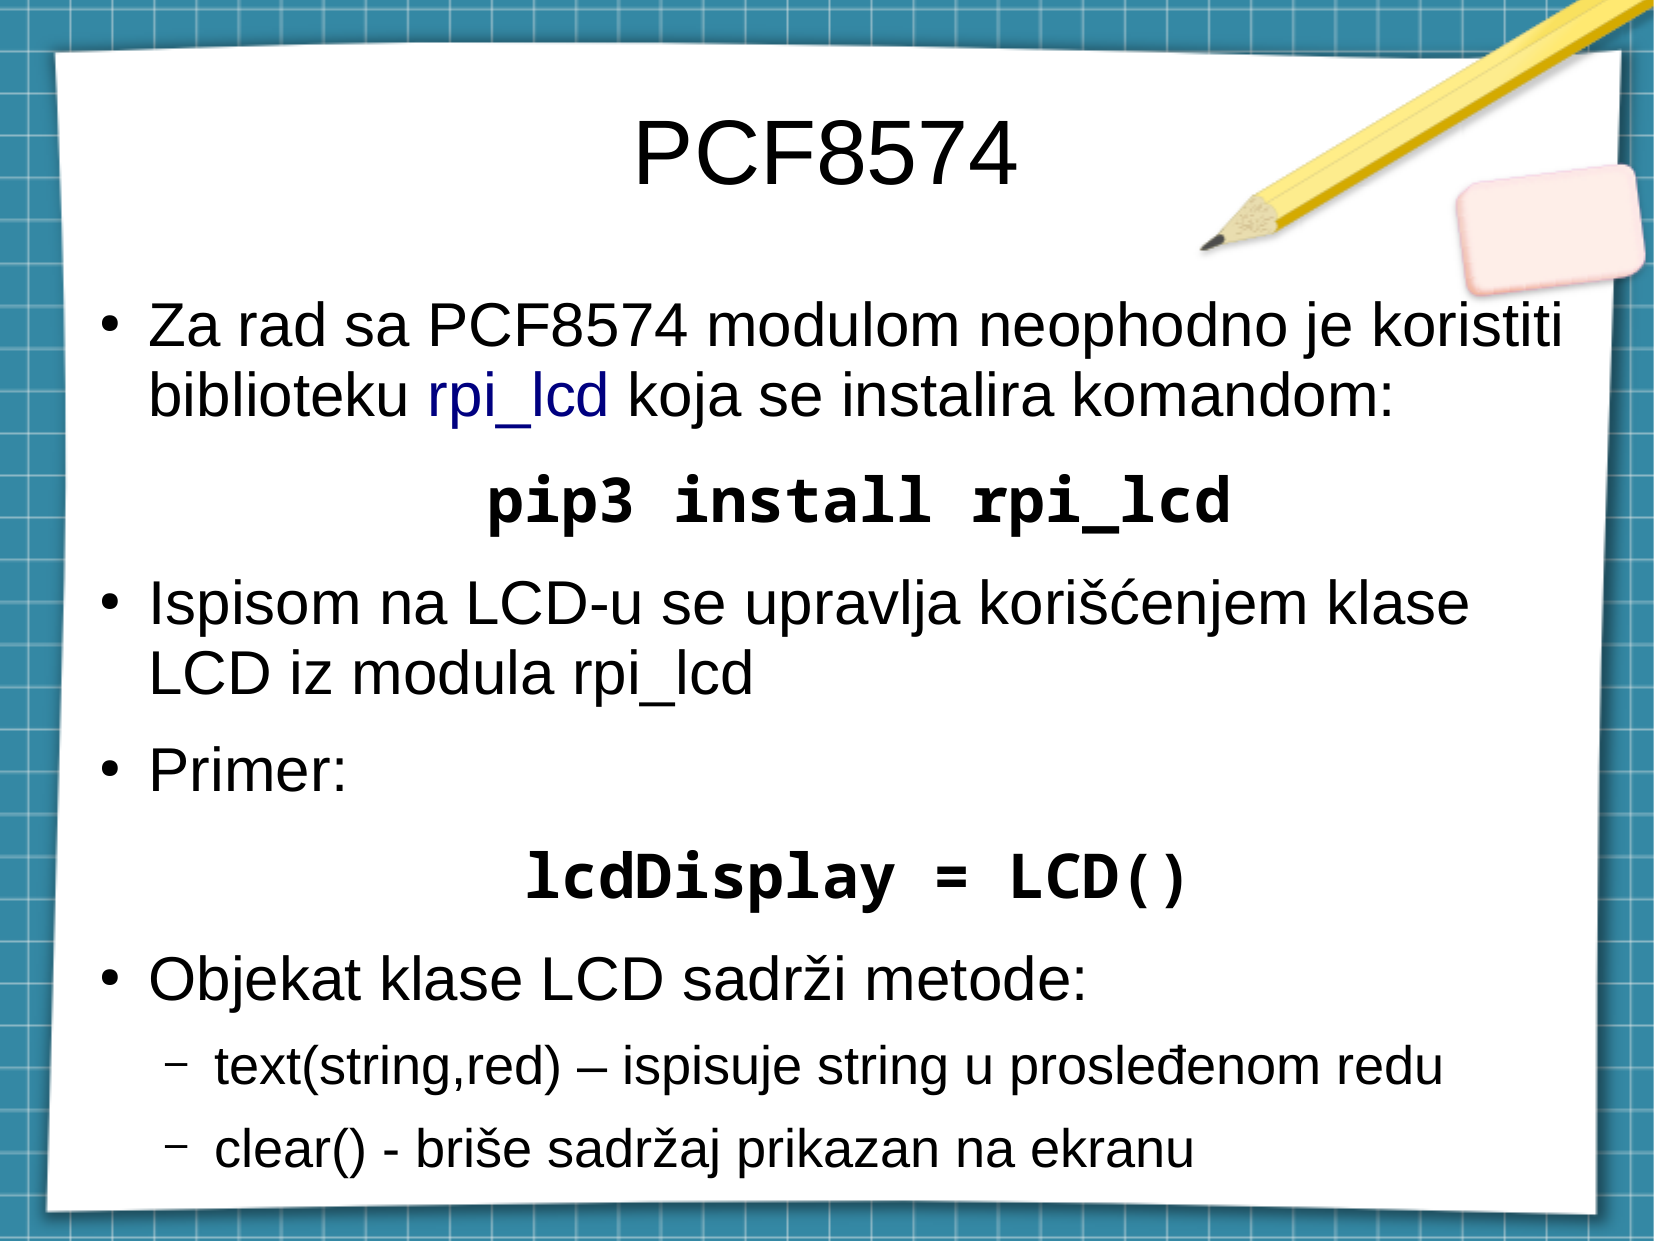

# PCF8574
Za rad sa PCF8574 modulom neophodno je koristiti biblioteku rpi_lcd koja se instalira komandom:
pip3 install rpi_lcd
Ispisom na LCD-u se upravlja korišćenjem klase LCD iz modula rpi_lcd
Primer:
lcdDisplay = LCD()
Objekat klase LCD sadrži metode:
text(string,red) – ispisuje string u prosleđenom redu
clear() - briše sadržaj prikazan na ekranu